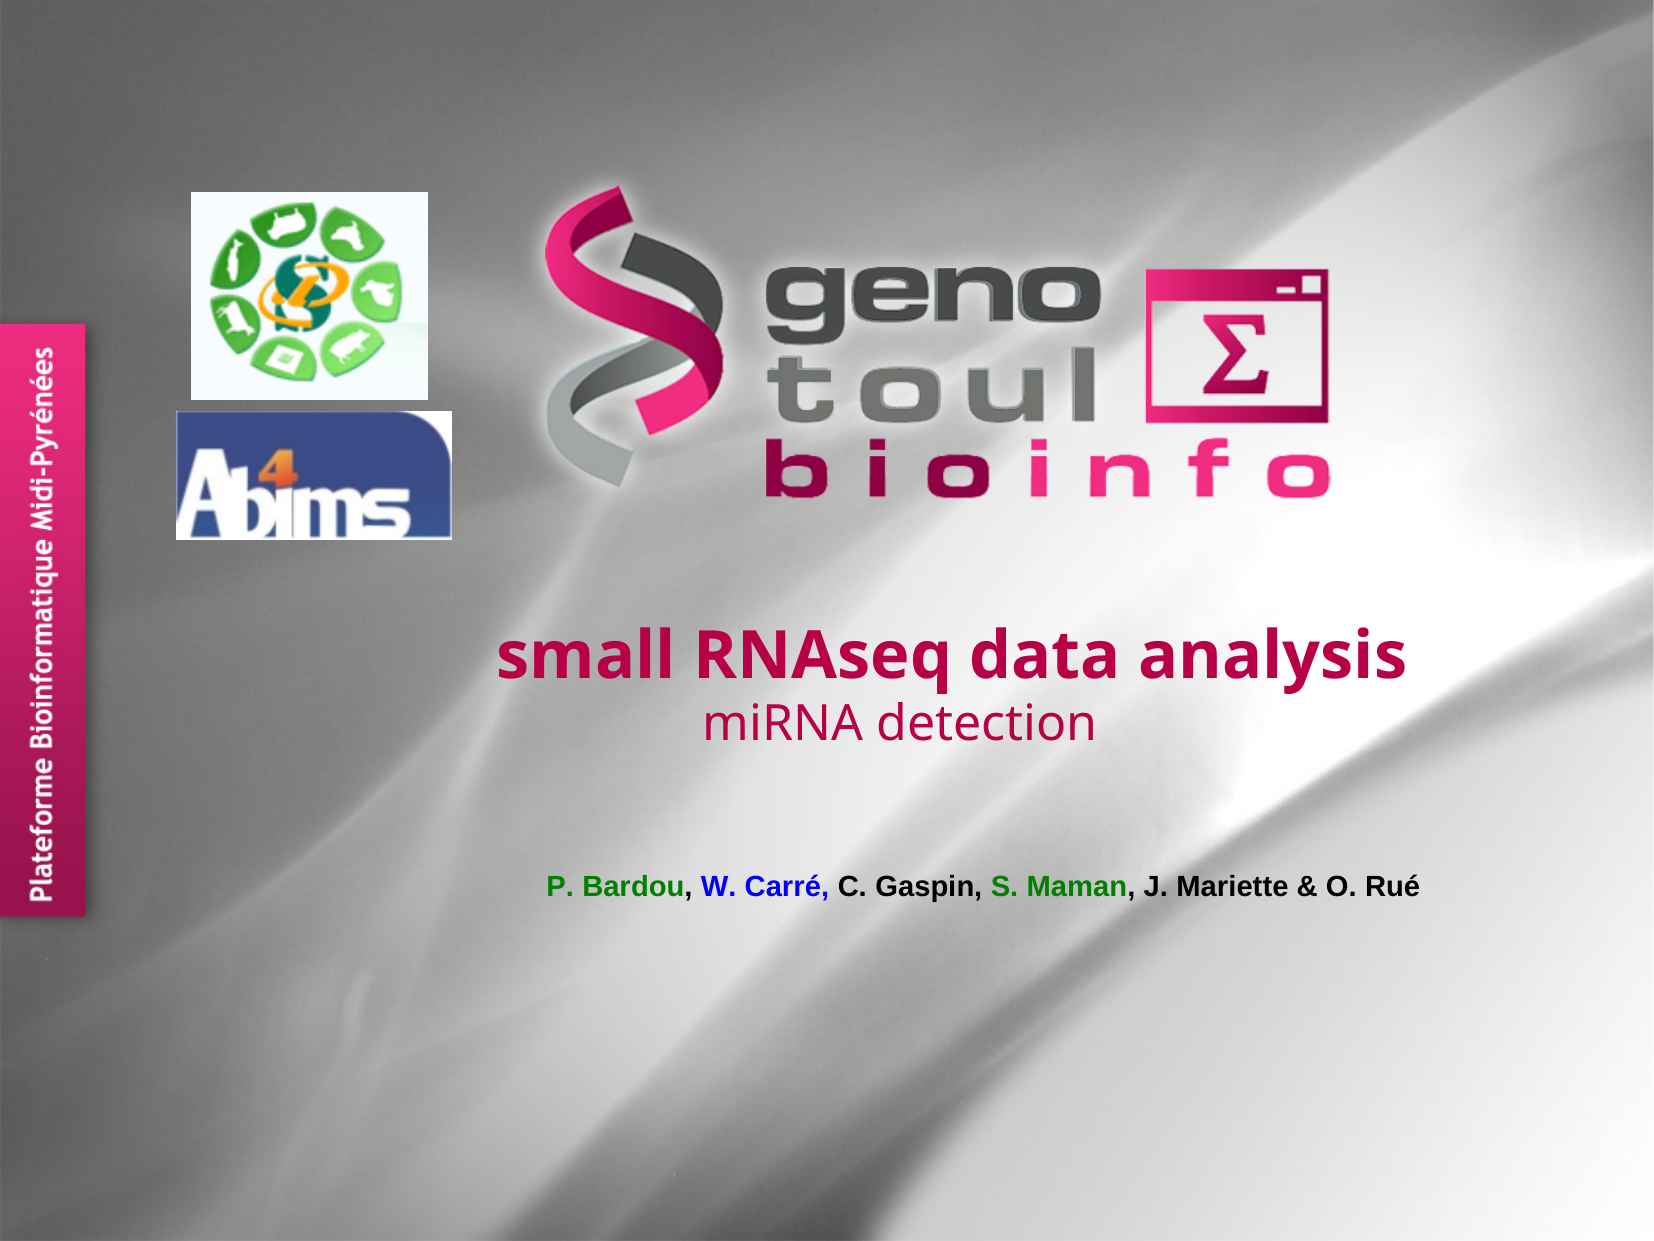

small RNAseq data analysis
miRNA detection
P. Bardou, W. Carré, C. Gaspin, S. Maman, J. Mariette & O. Rué